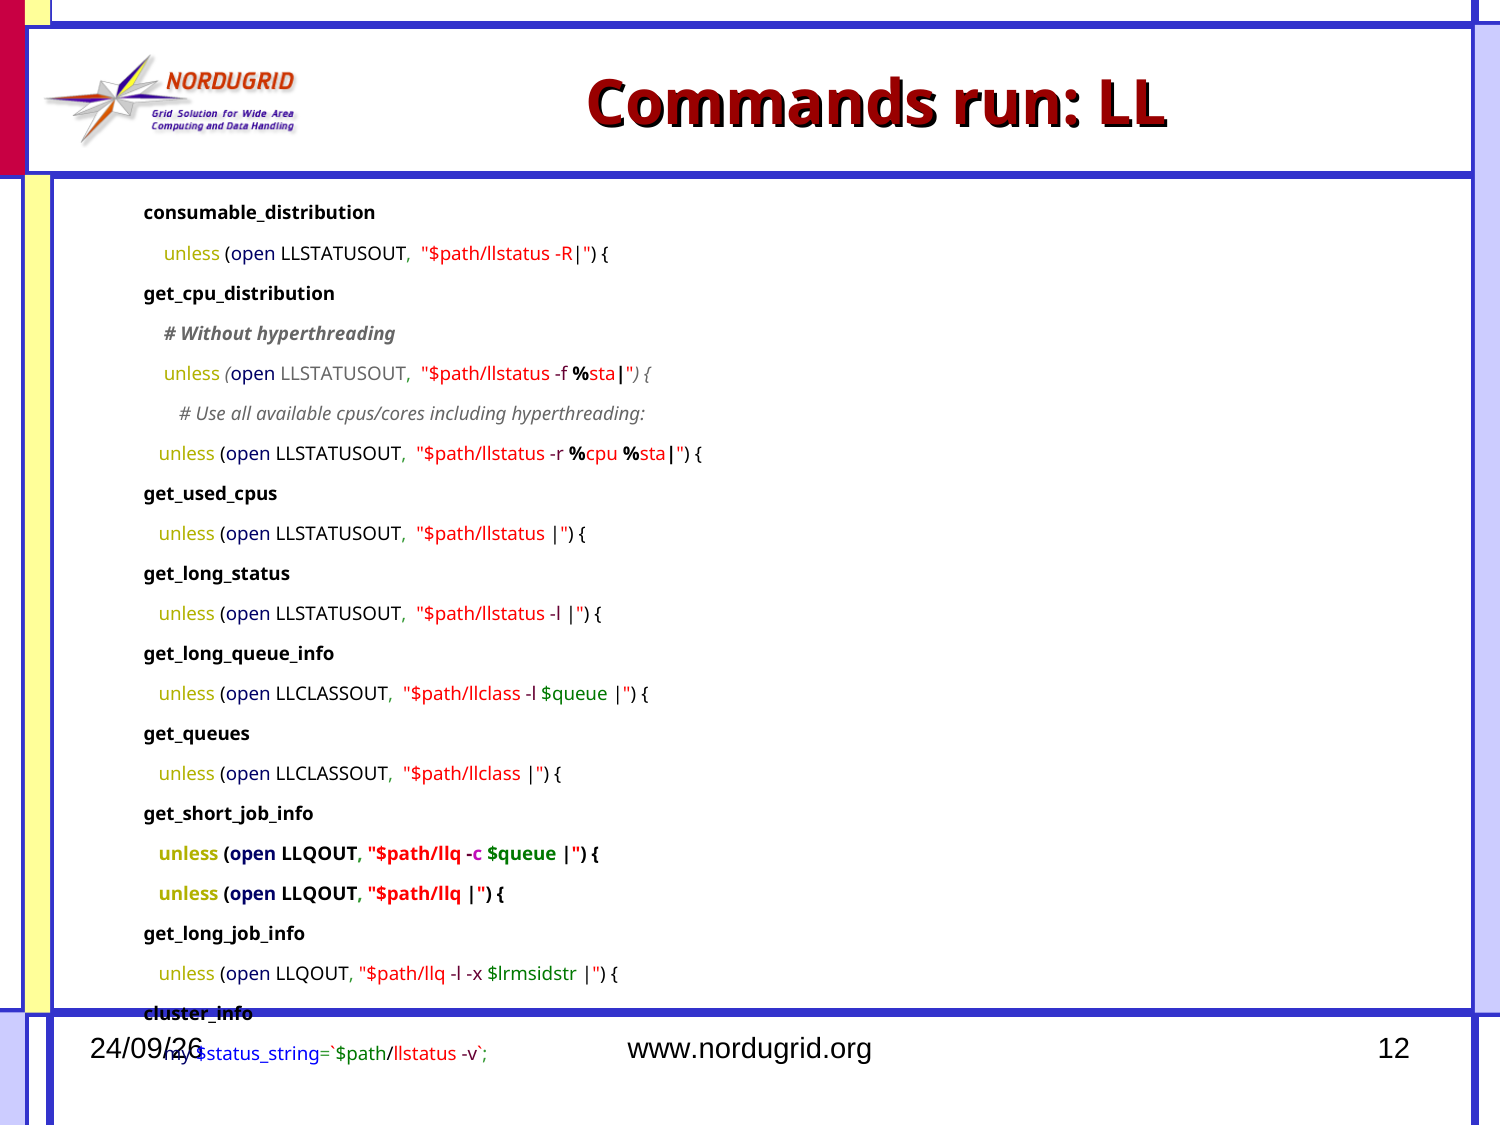

# Commands run: LL
consumable_distribution
 unless (open LLSTATUSOUT, "$path/llstatus -R|") {
get_cpu_distribution
 # Without hyperthreading
 unless (open LLSTATUSOUT, "$path/llstatus -f %sta|") {
 # Use all available cpus/cores including hyperthreading:
 unless (open LLSTATUSOUT, "$path/llstatus -r %cpu %sta|") {
get_used_cpus
 unless (open LLSTATUSOUT, "$path/llstatus |") {
get_long_status
 unless (open LLSTATUSOUT, "$path/llstatus -l |") {
get_long_queue_info
 unless (open LLCLASSOUT, "$path/llclass -l $queue |") {
get_queues
 unless (open LLCLASSOUT, "$path/llclass |") {
get_short_job_info
 unless (open LLQOUT, "$path/llq -c $queue |") {
 unless (open LLQOUT, "$path/llq |") {
get_long_job_info
 unless (open LLQOUT, "$path/llq -l -x $lrmsidstr |") {
cluster_info
 my $status_string=`$path/llstatus -v`;
www.nordugrid.org
12